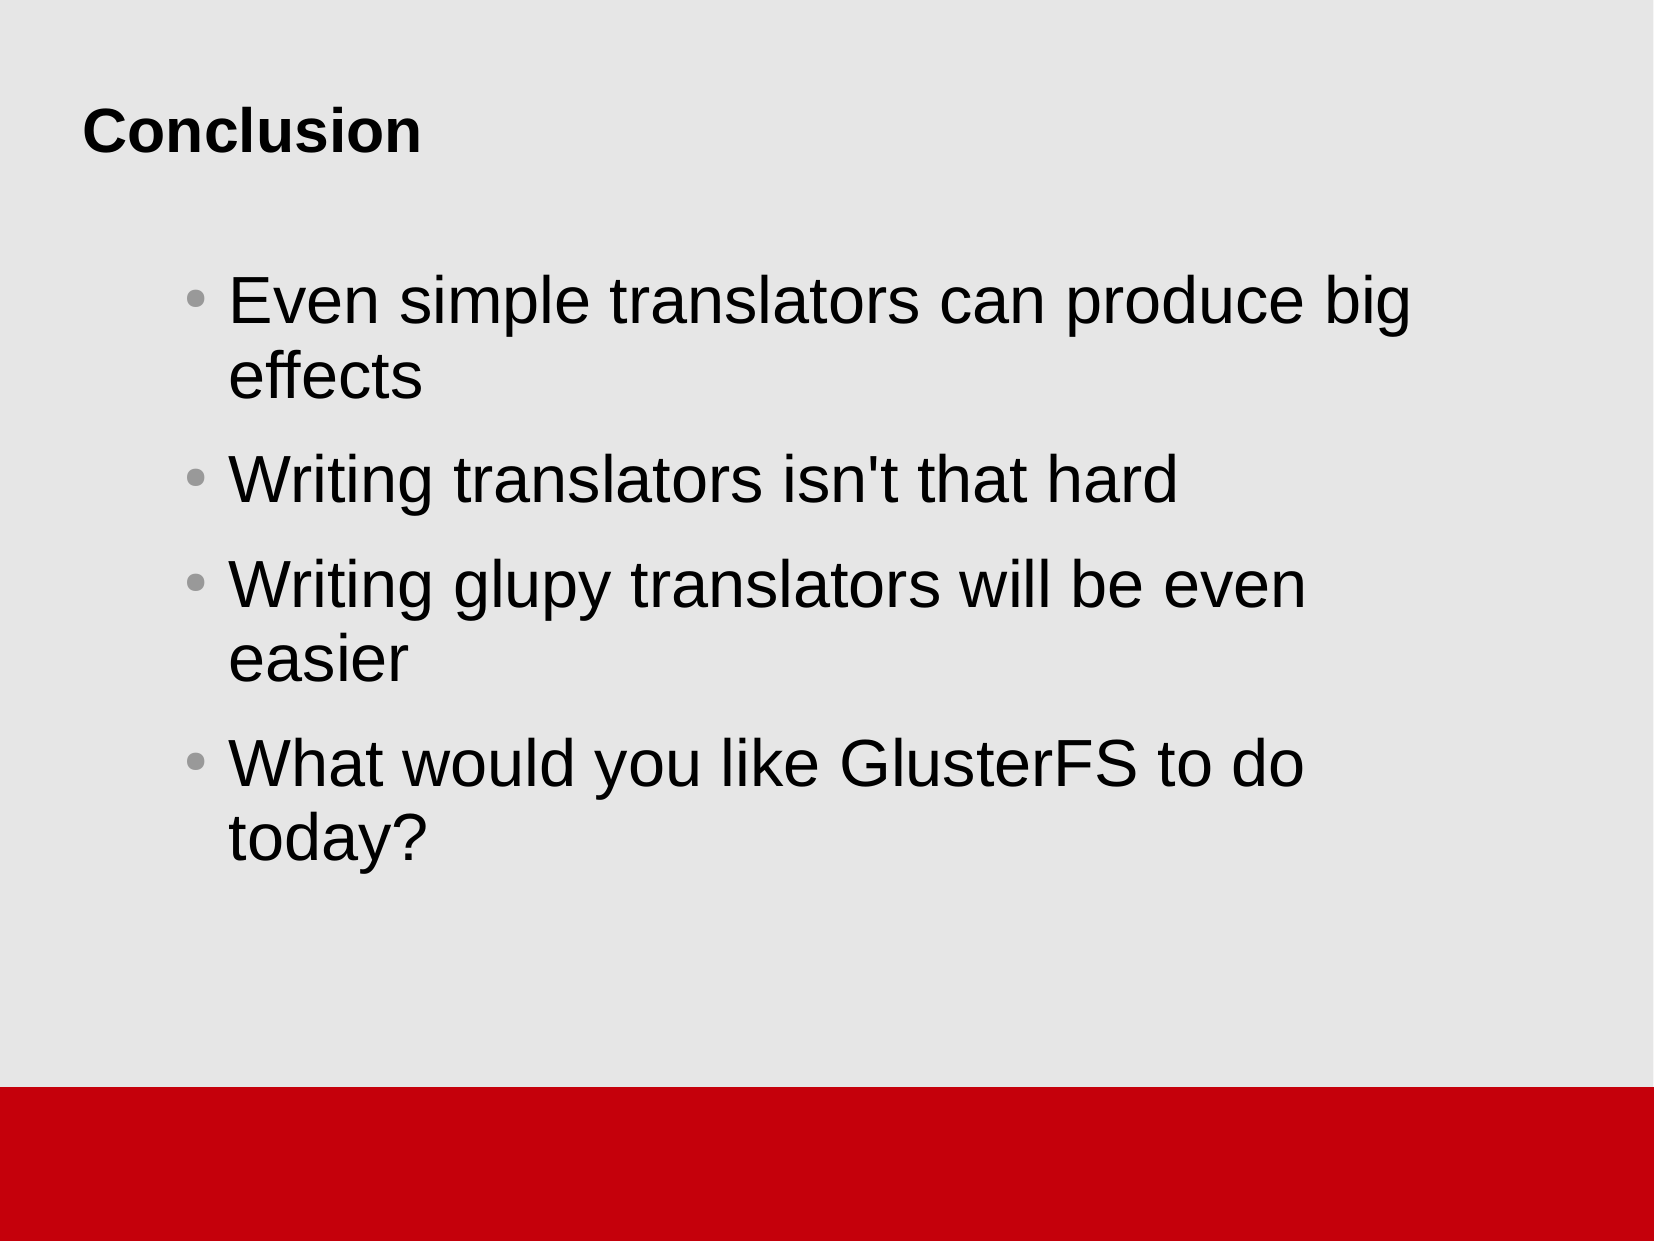

# Conclusion
Even simple translators can produce big effects
Writing translators isn't that hard
Writing glupy translators will be even easier
What would you like GlusterFS to do today?